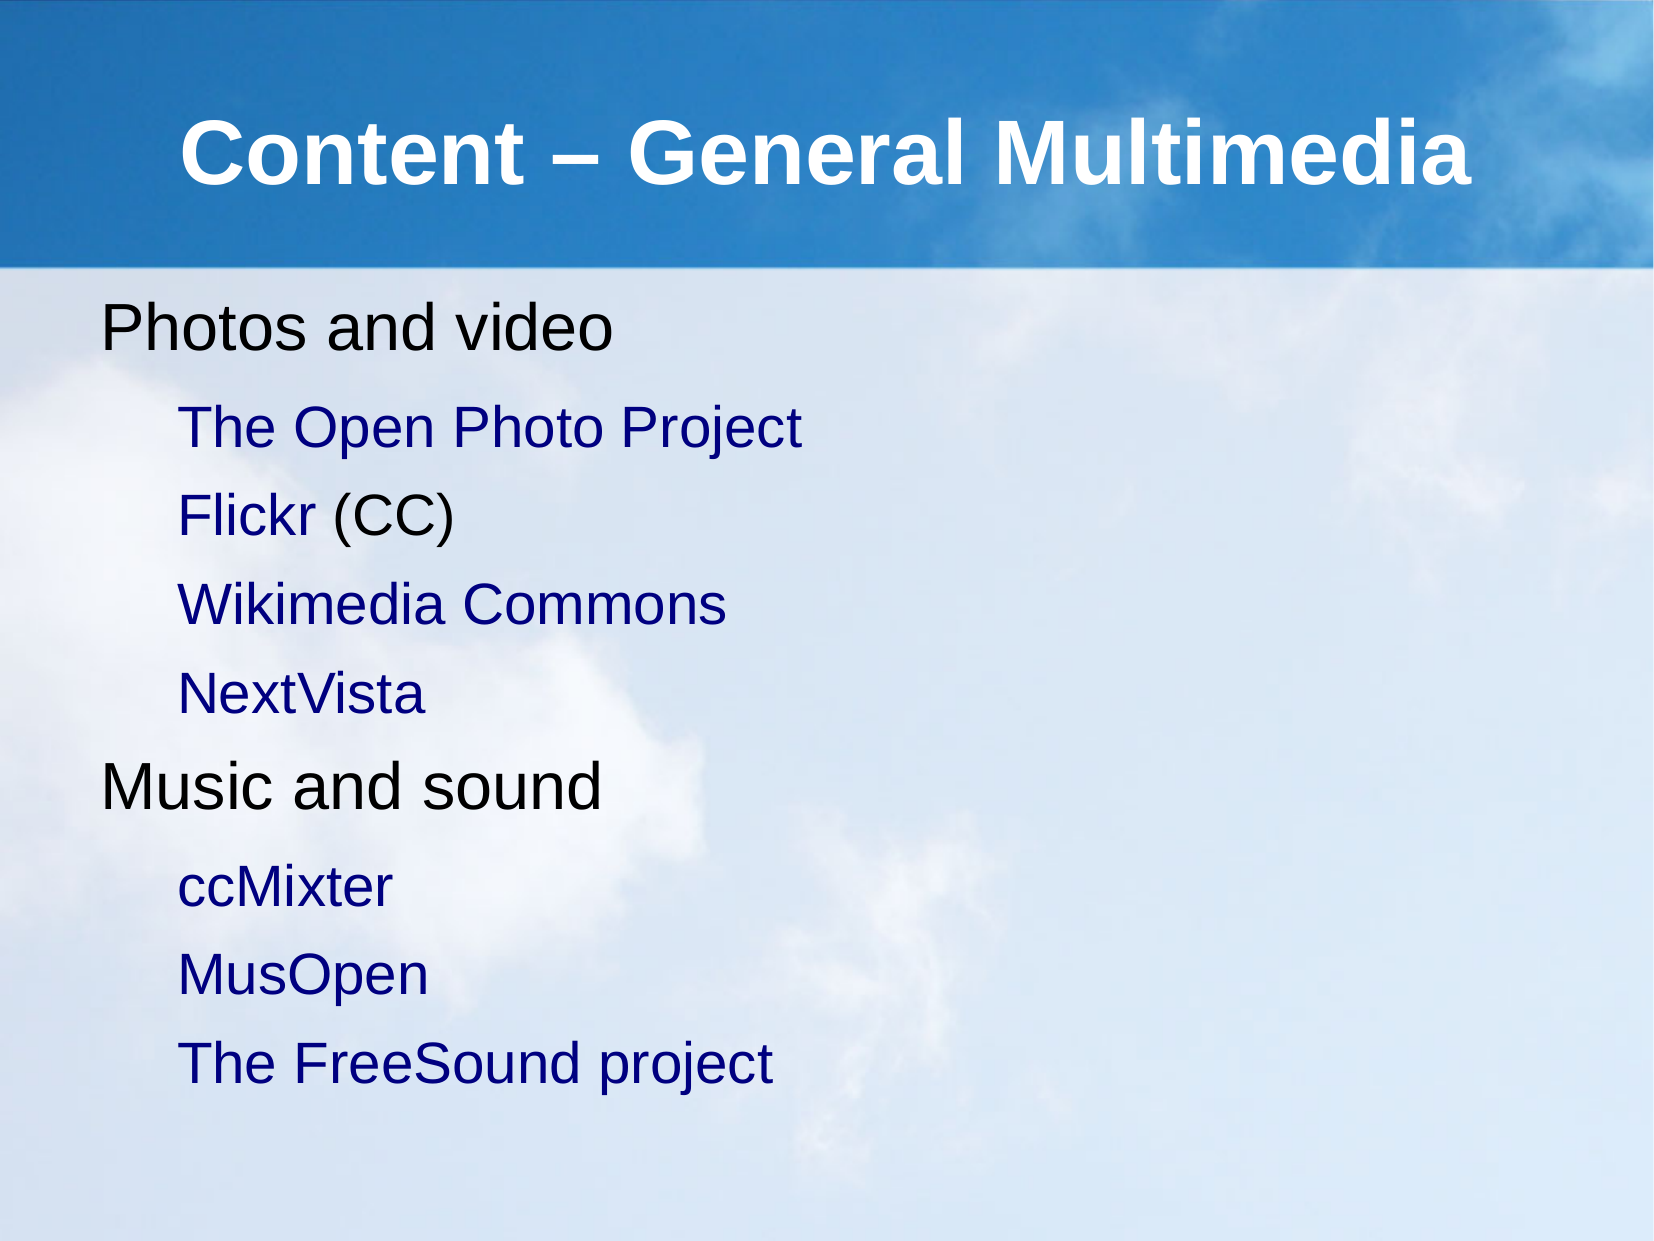

# Content – General Multimedia
Photos and video
The Open Photo Project
Flickr (CC)
Wikimedia Commons
NextVista
Music and sound
ccMixter
MusOpen
The FreeSound project